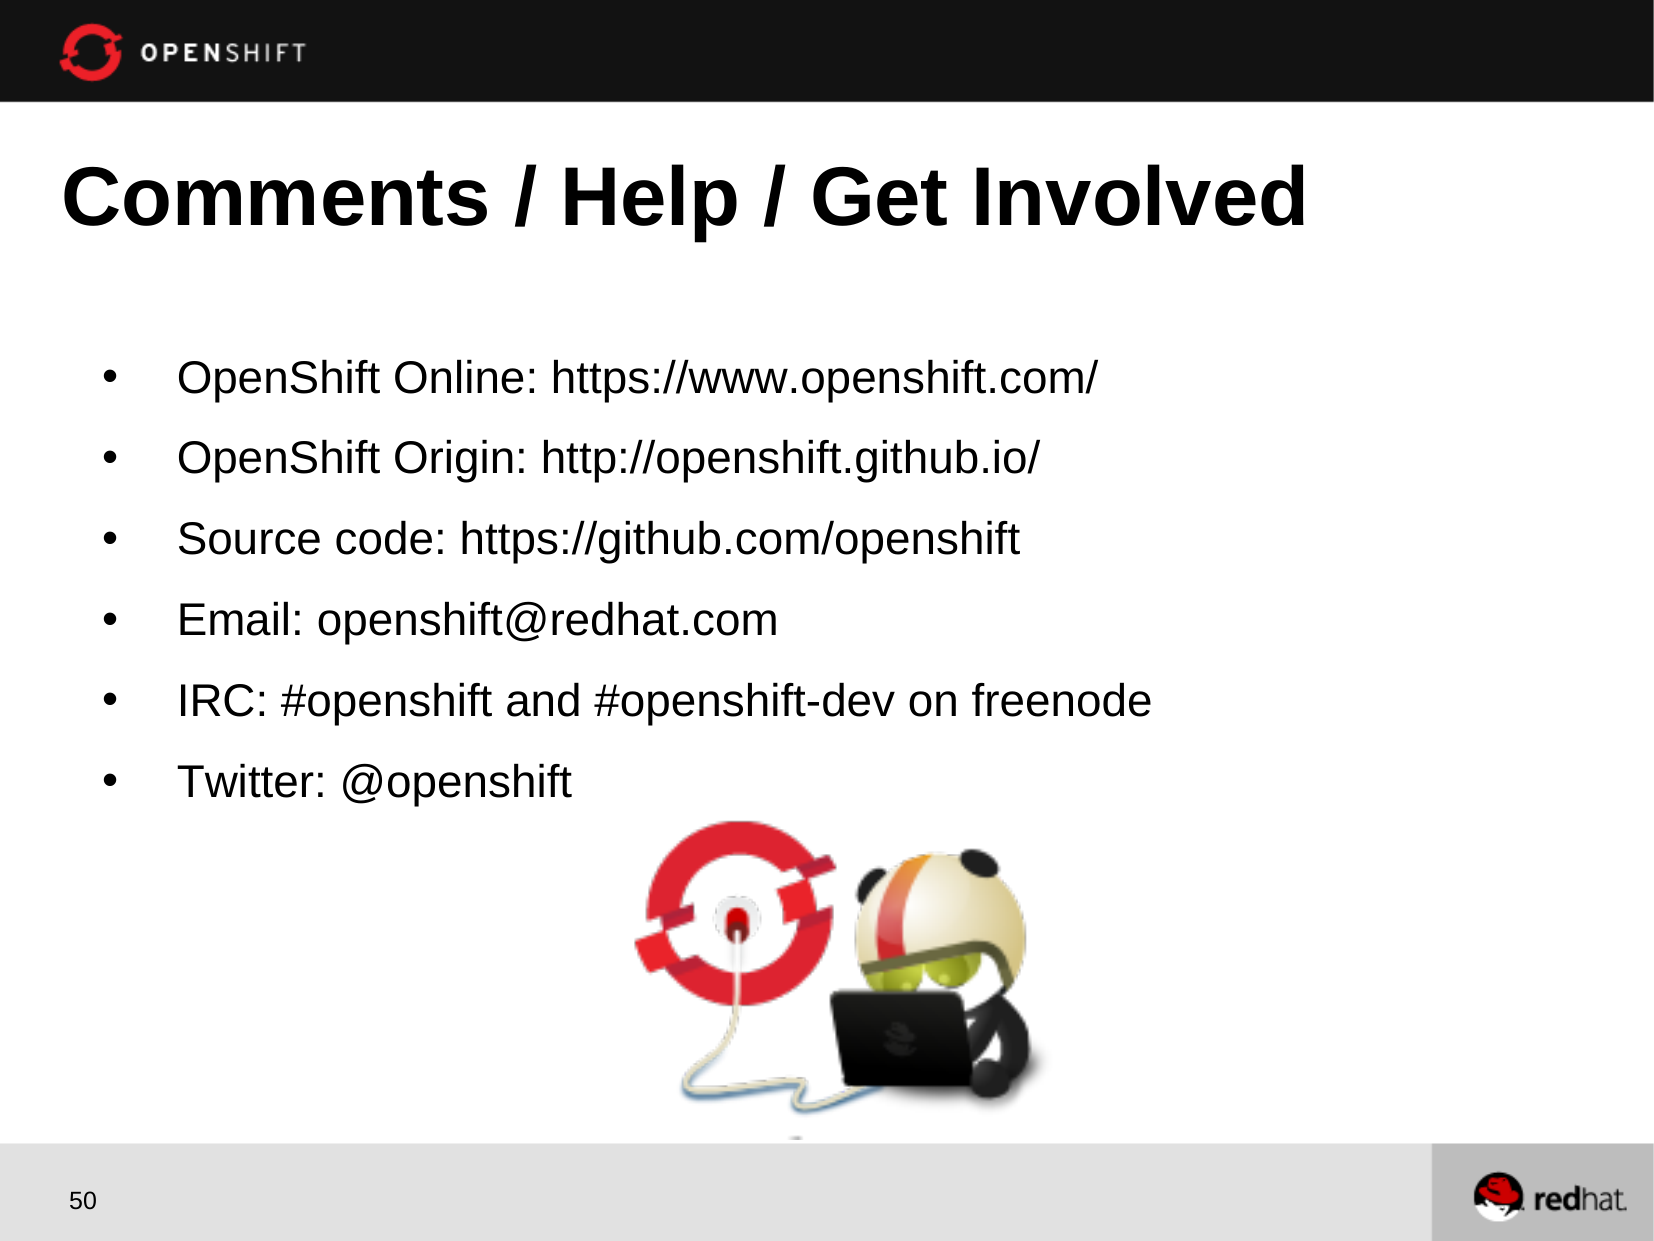

# Comments / Help / Get Involved
OpenShift Online: https://www.openshift.com/
OpenShift Origin: http://openshift.github.io/
Source code: https://github.com/openshift
Email: openshift@redhat.com
IRC: #openshift and #openshift-dev on freenode
Twitter: @openshift